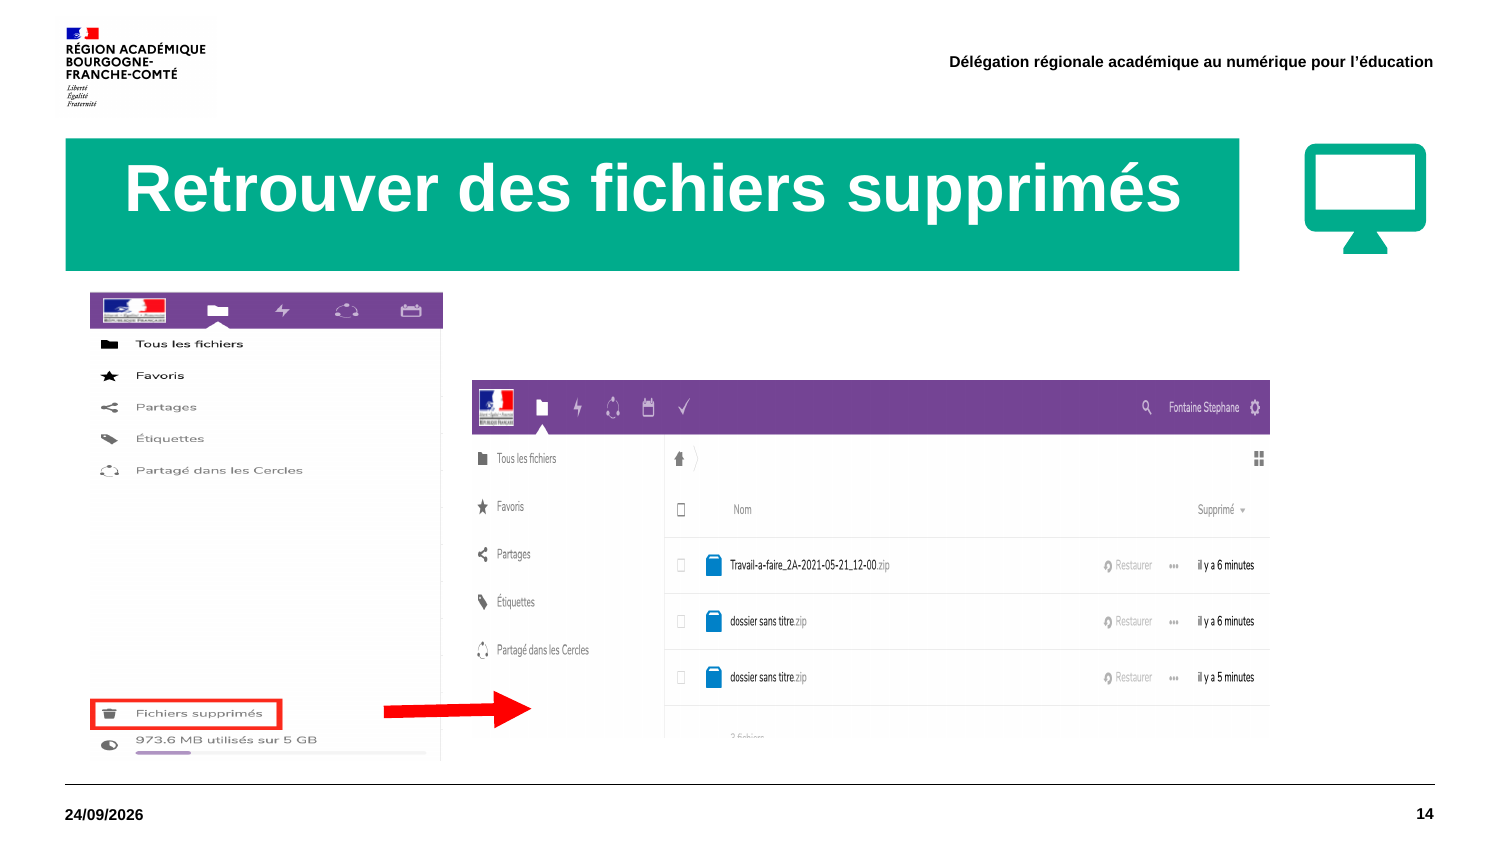

Délégation régionale académique au numérique pour l’éducation
Retrouver des fichiers supprimés